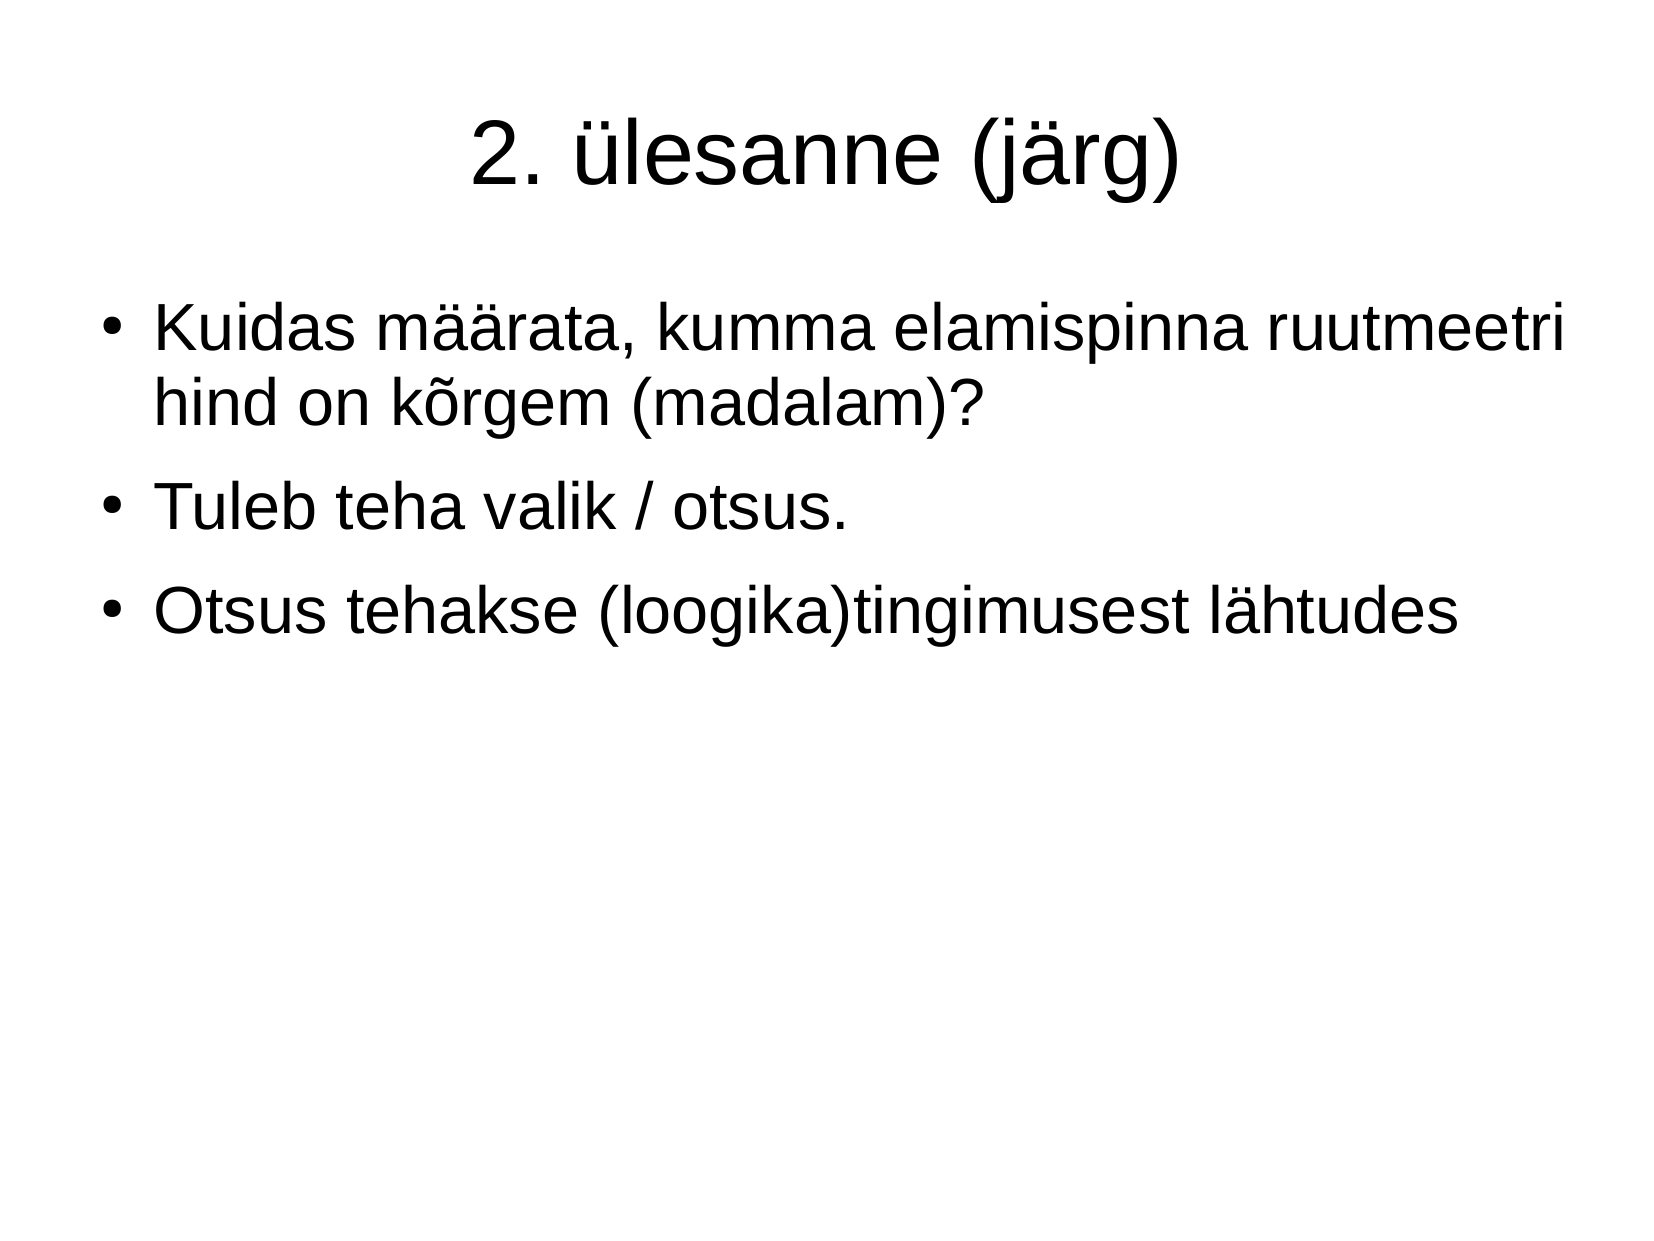

# 2. ülesanne (järg)
Kuidas määrata, kumma elamispinna ruutmeetri hind on kõrgem (madalam)?
Tuleb teha valik / otsus.
Otsus tehakse (loogika)tingimusest lähtudes